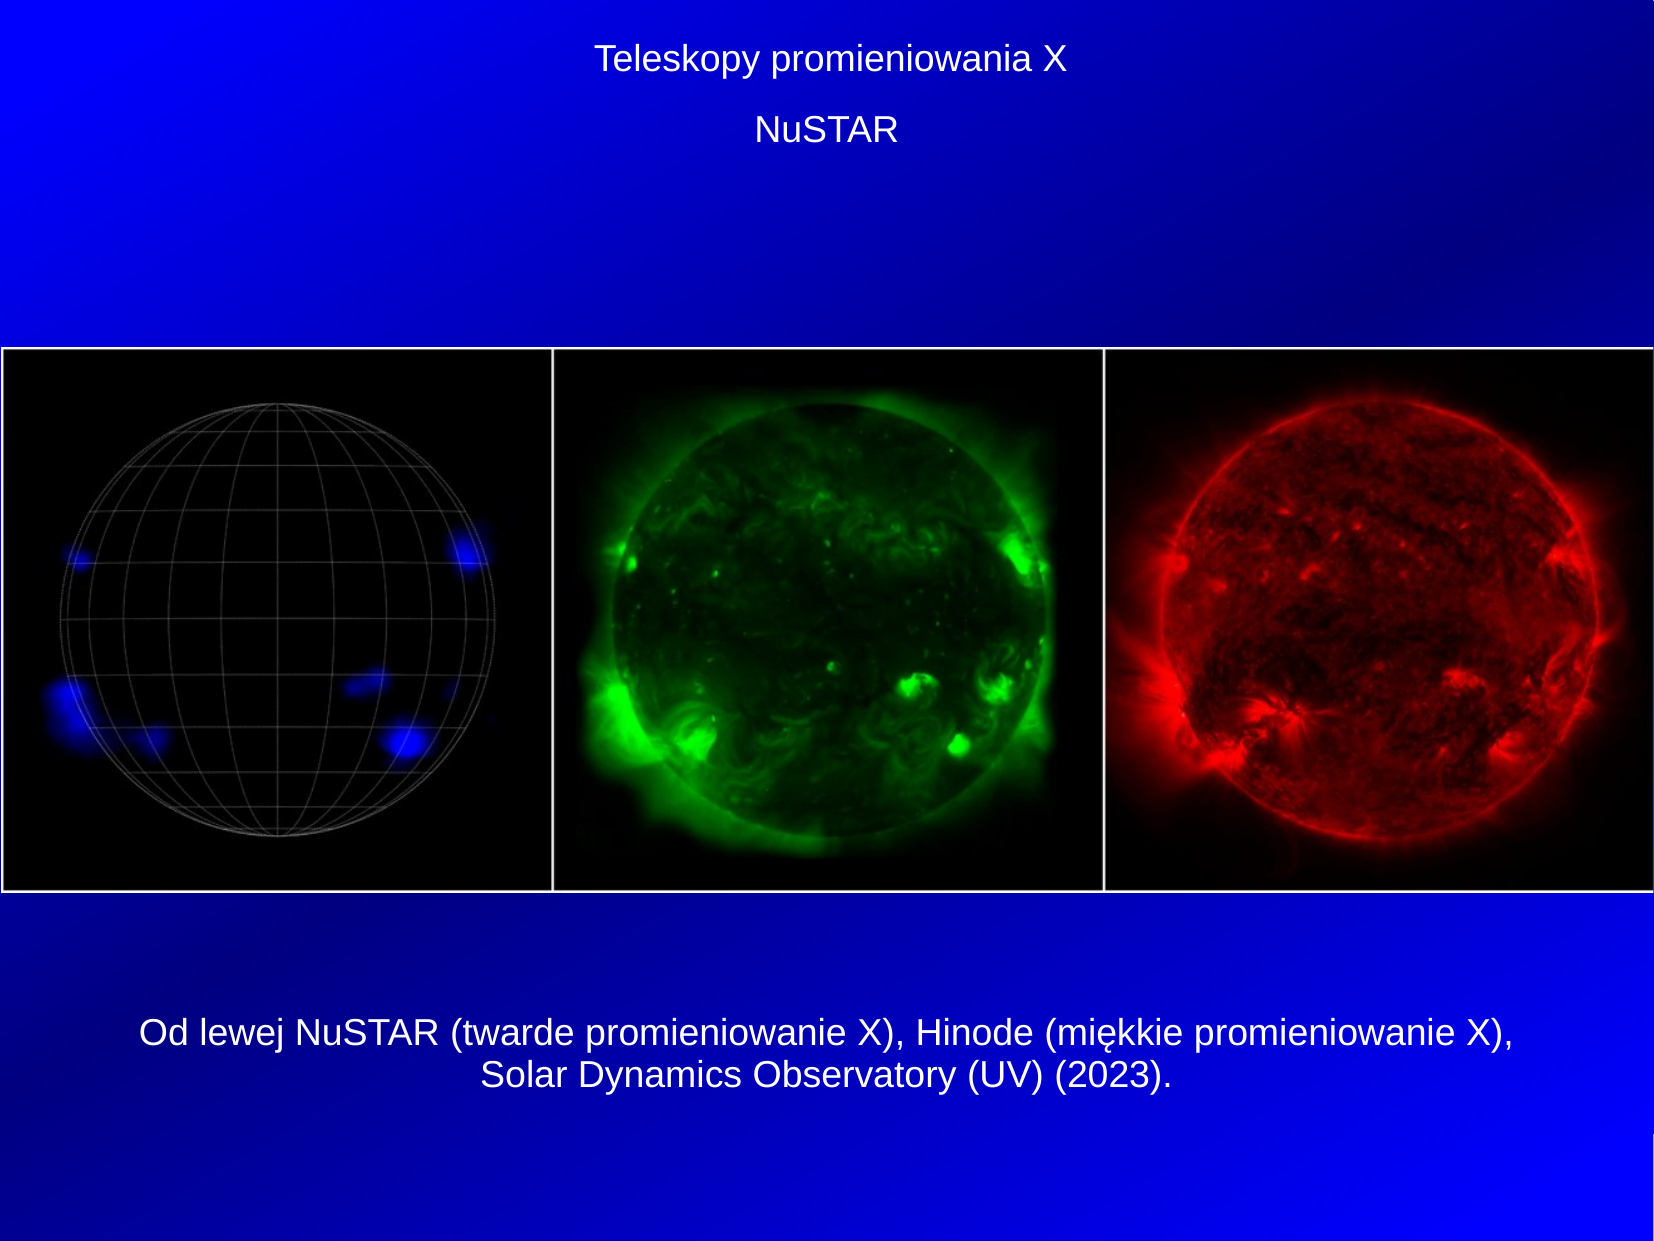

Teleskopy promieniowania X
NuSTAR
Od lewej NuSTAR (twarde promieniowanie X), Hinode (miękkie promieniowanie X),
Solar Dynamics Observatory (UV) (2023).